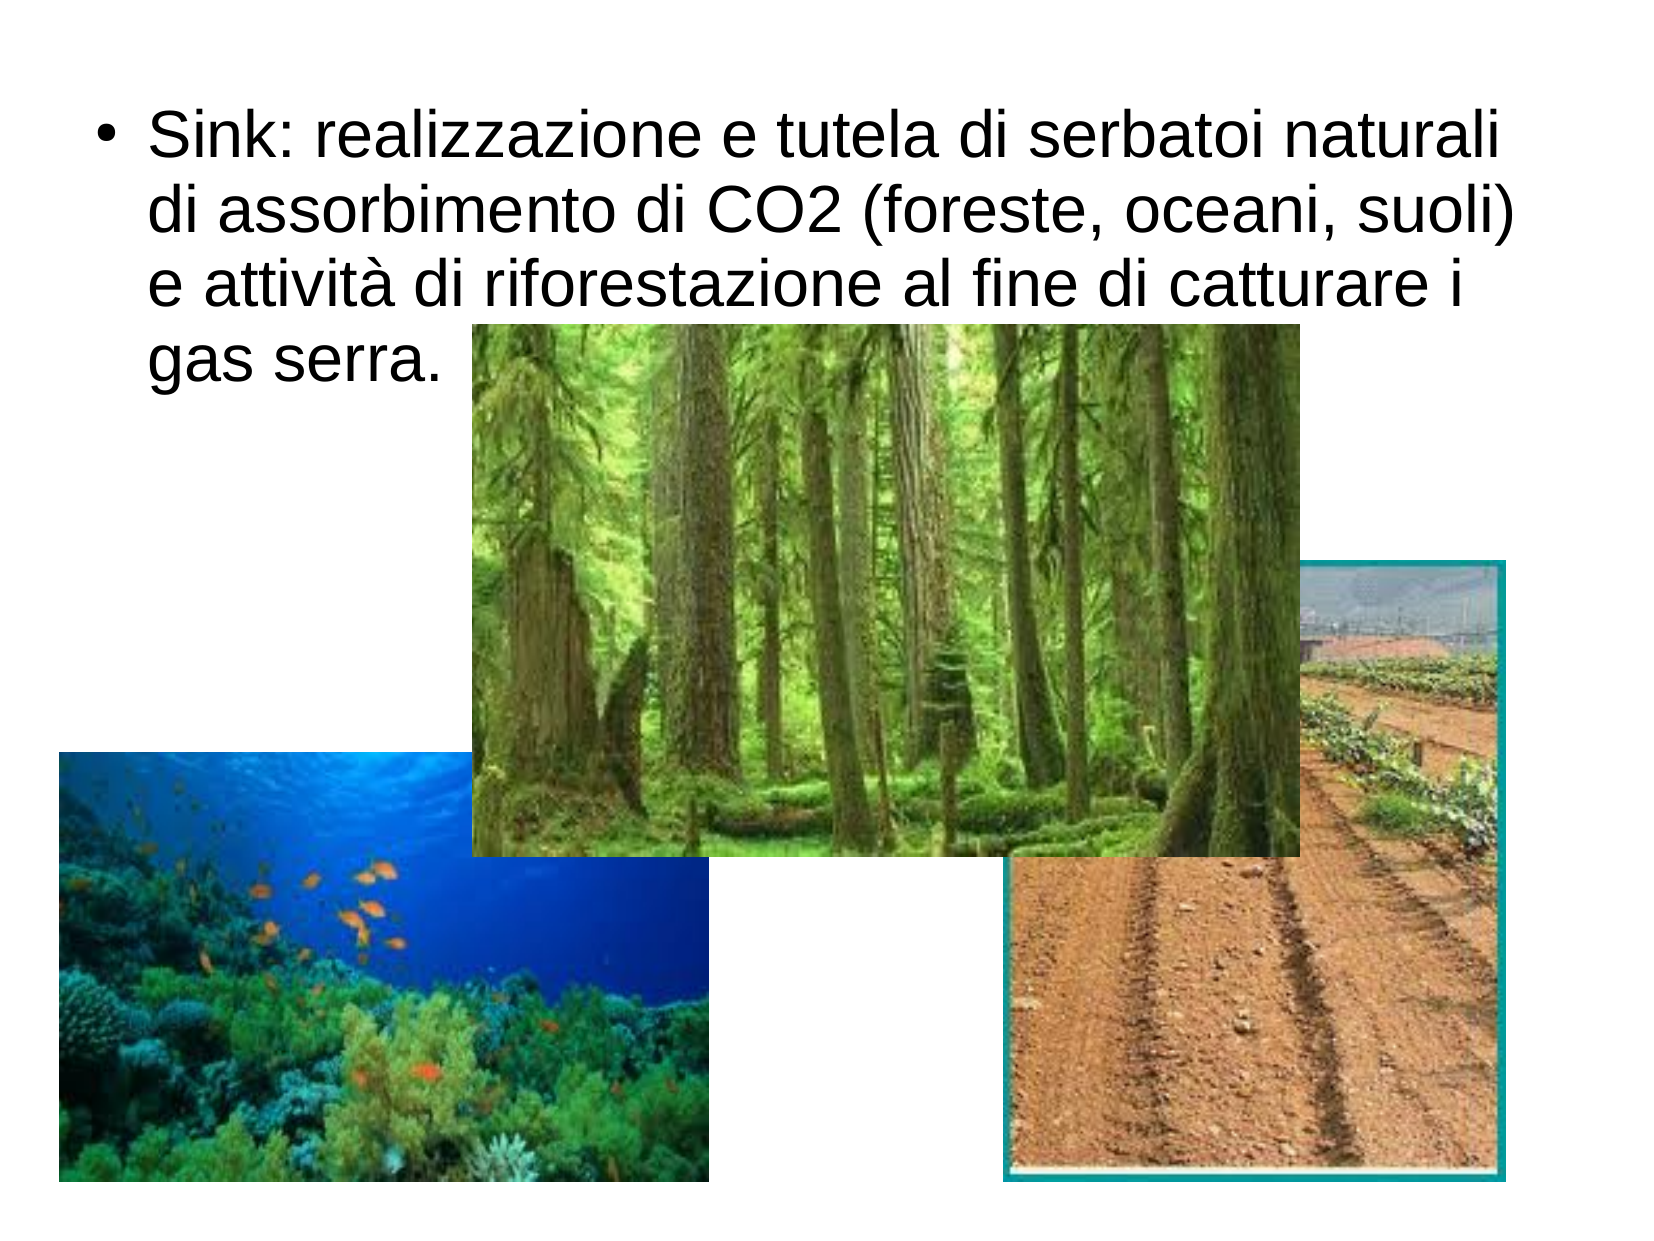

# Sink: realizzazione e tutela di serbatoi naturali di assorbimento di CO2 (foreste, oceani, suoli) e attività di riforestazione al fine di catturare i gas serra.